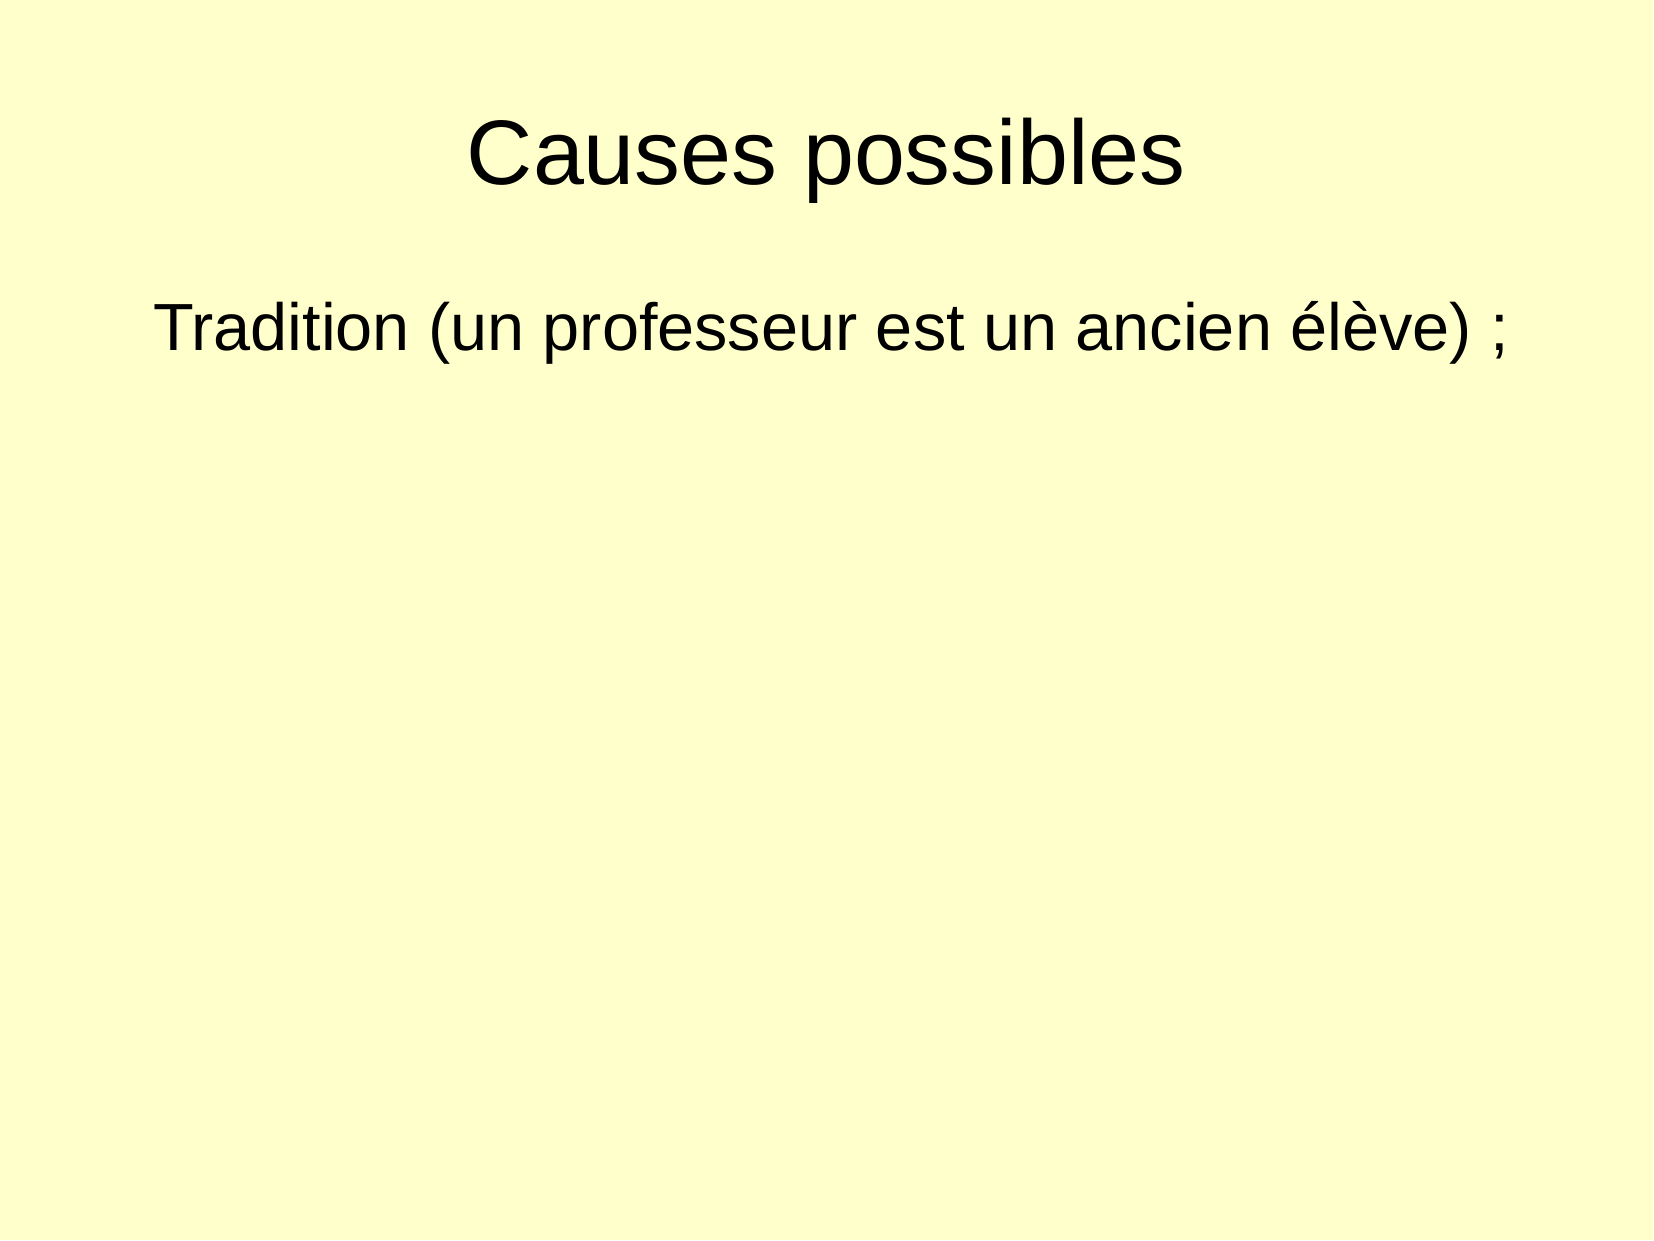

# Causes possibles
Tradition (un professeur est un ancien élève) ;